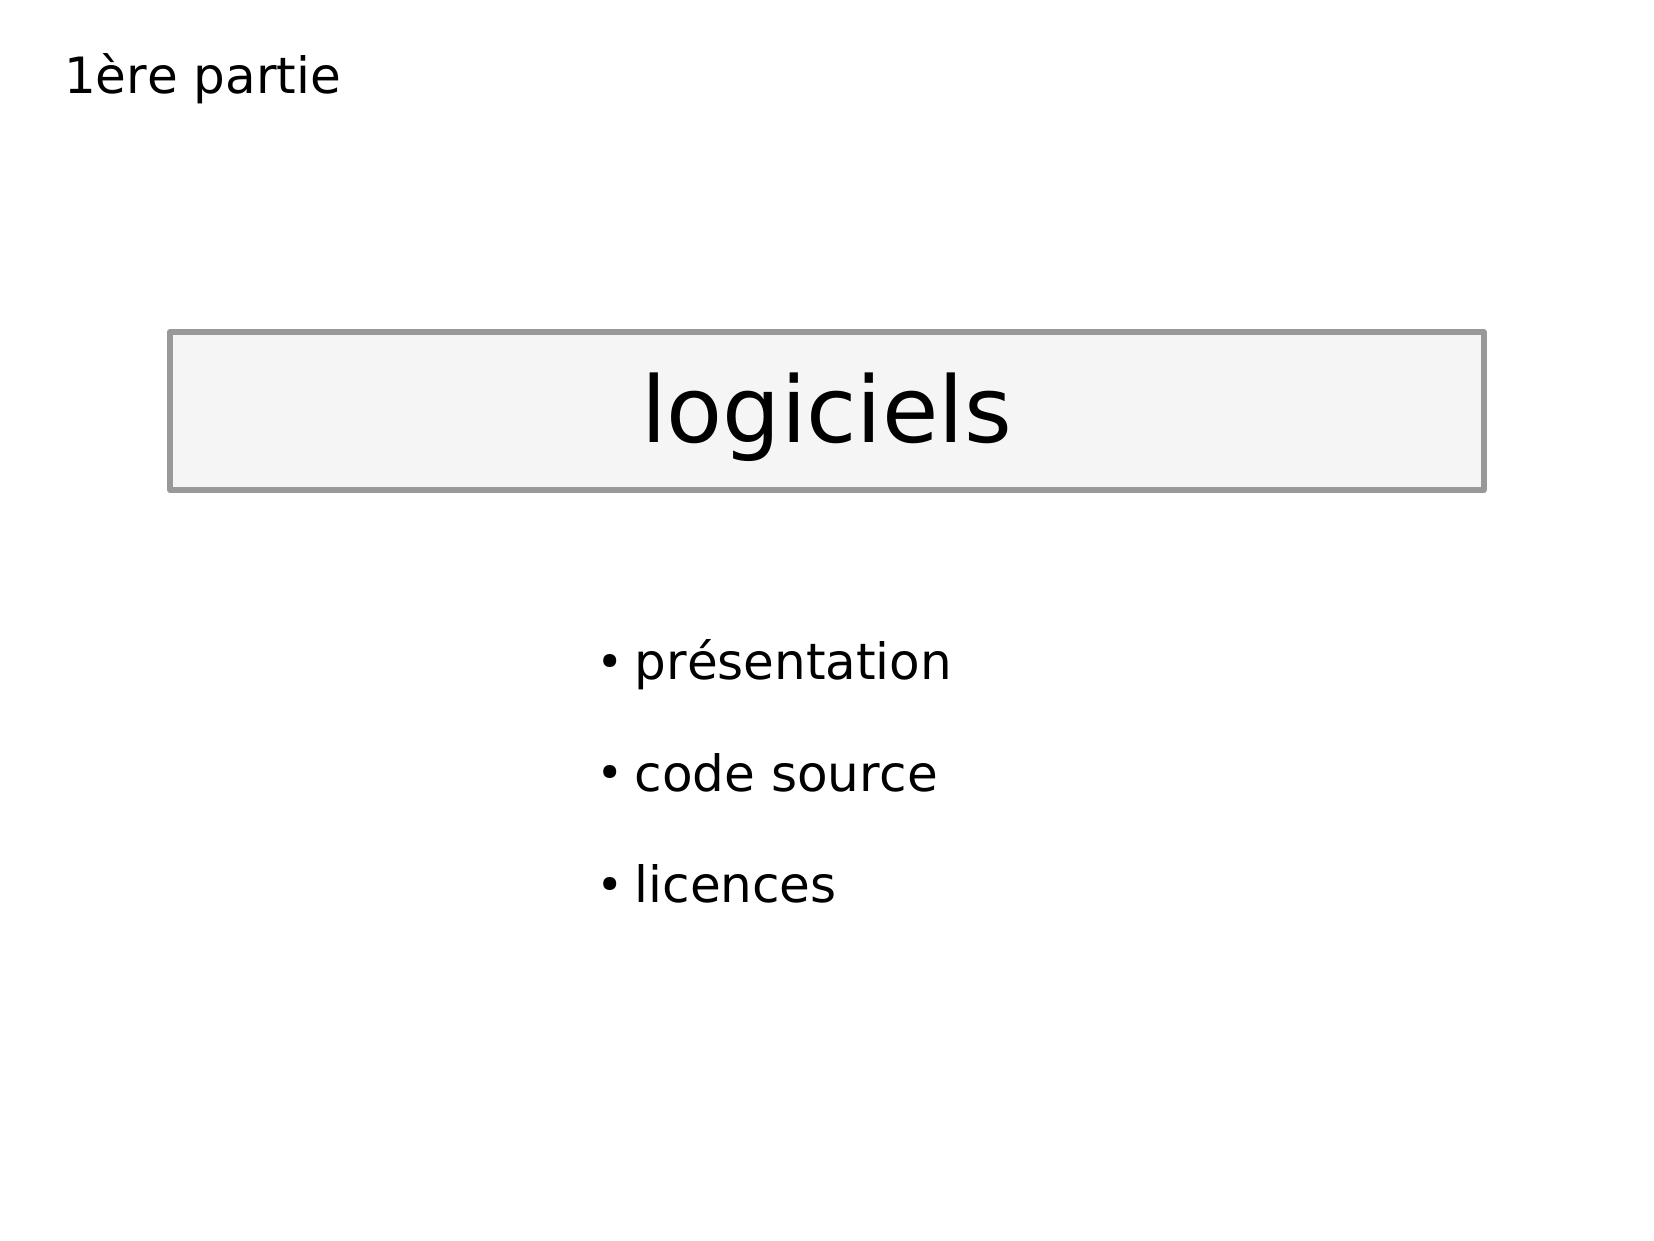

1ère partie
# logiciels
 présentation
 code source
 licences